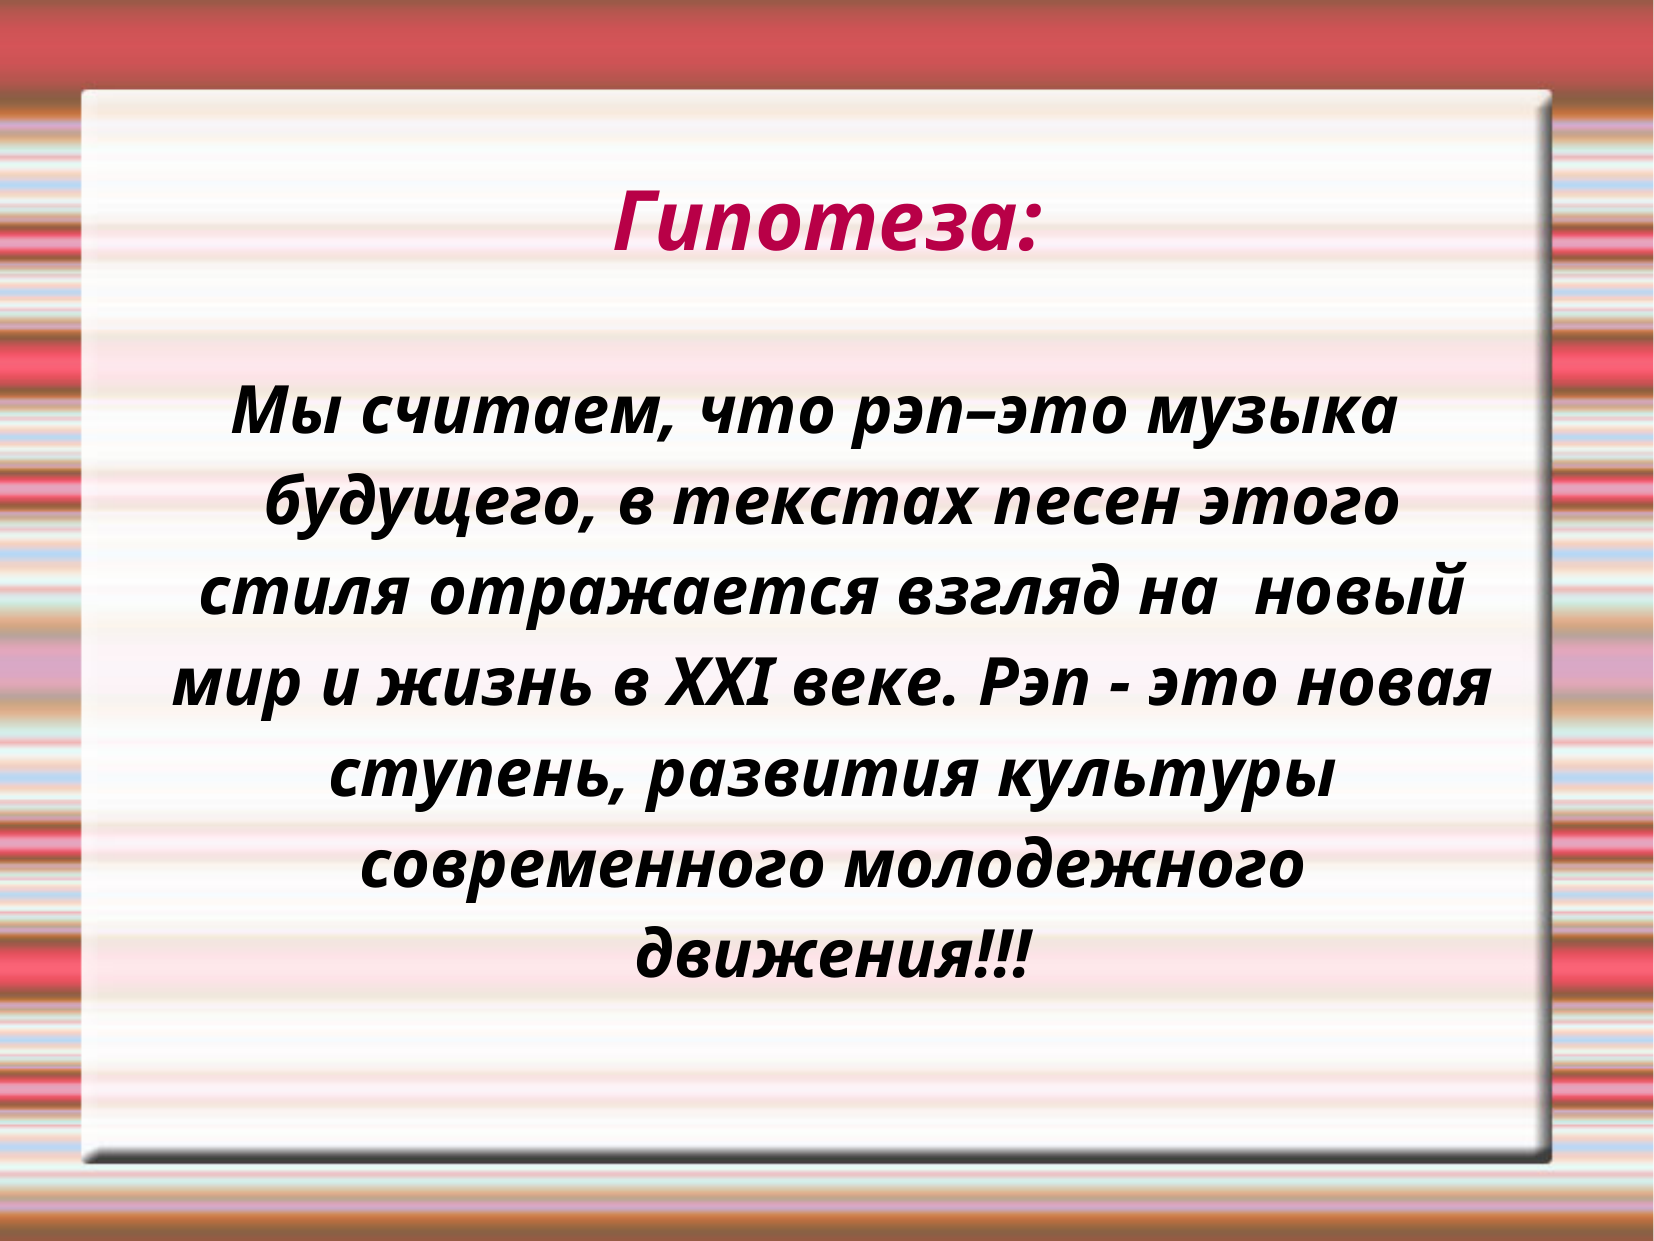

# Гипотеза:
Мы считаем, что рэп–это музыка будущего, в текстах песен этого стиля отражается взгляд на новый мир и жизнь в XXI веке. Рэп - это новая ступень, развития культуры современного молодежного движения!!!